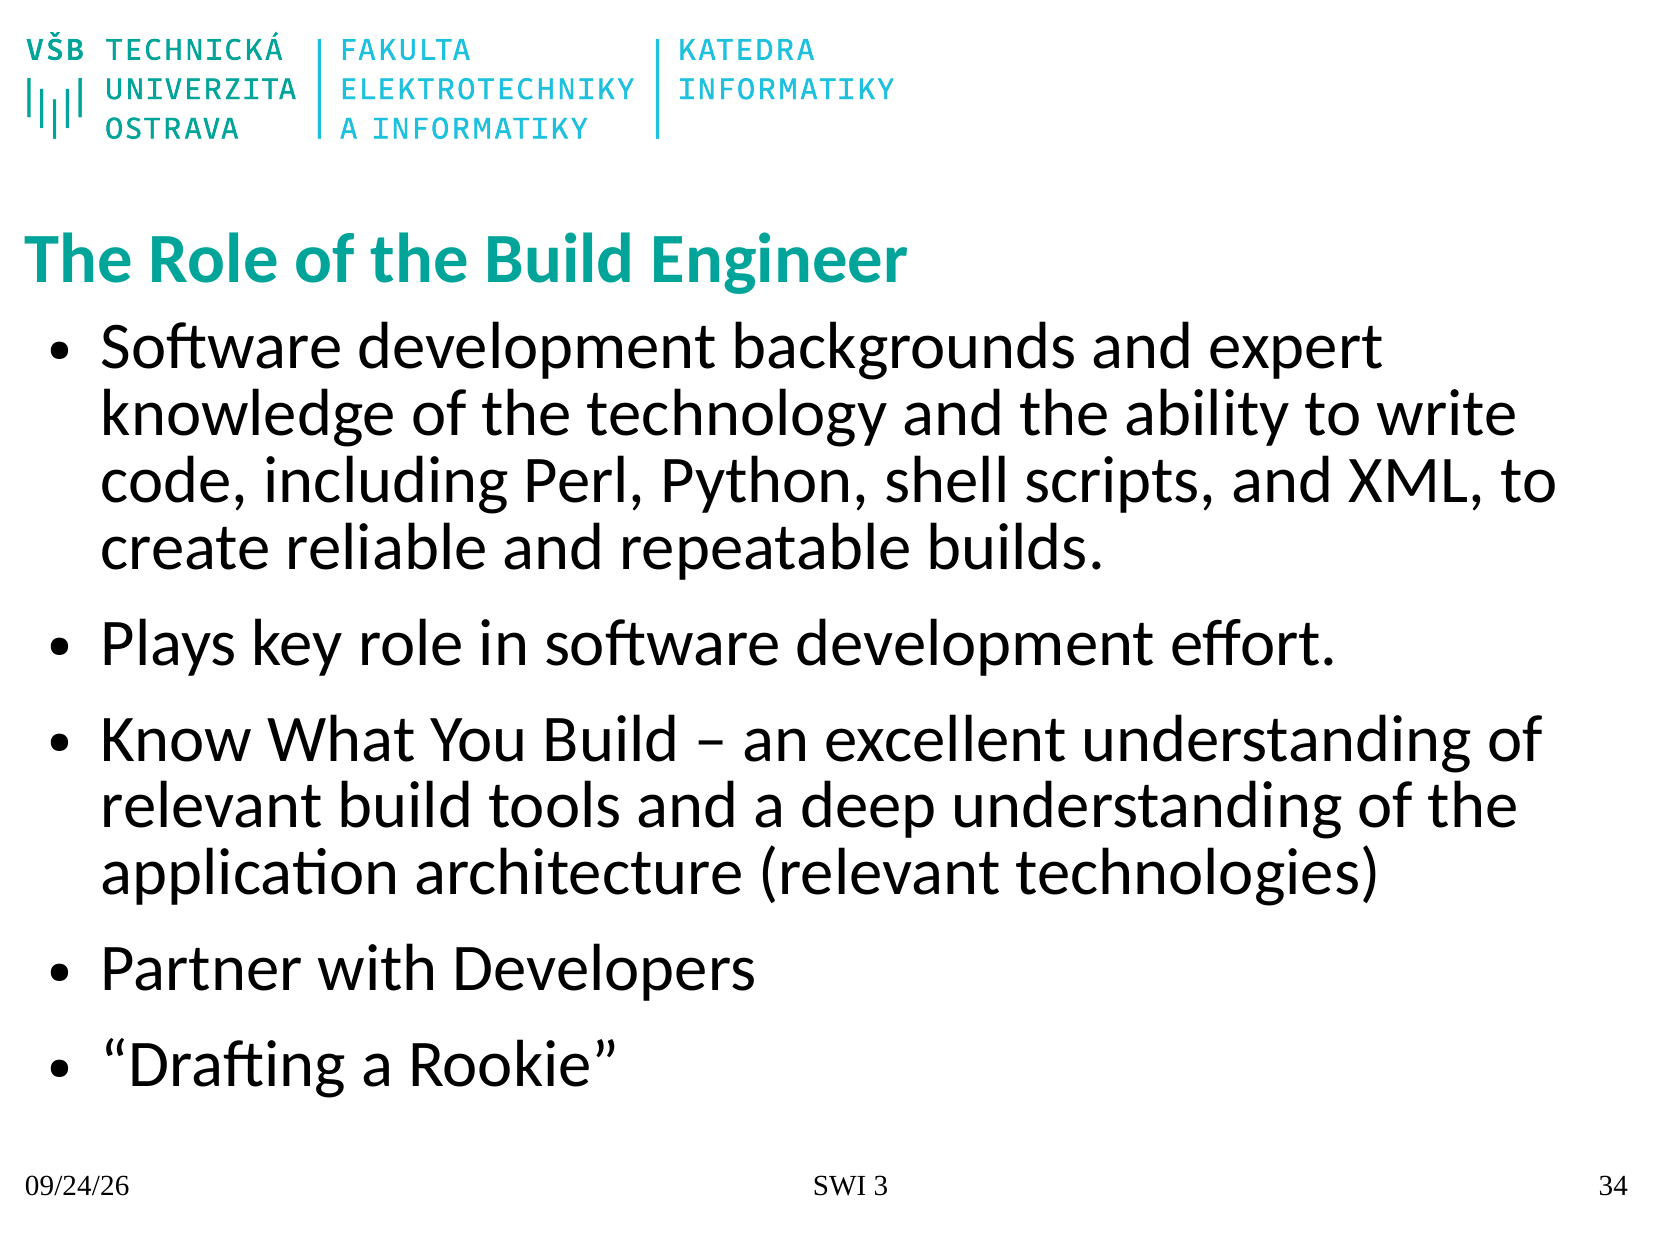

# The Role of the Build Engineer
Software development backgrounds and expert knowledge of the technology and the ability to write code, including Perl, Python, shell scripts, and XML, to create reliable and repeatable builds.
Plays key role in software development effort.
Know What You Build – an excellent understanding of relevant build tools and a deep understanding of the application architecture (relevant technologies)
Partner with Developers
“Drafting a Rookie”
SWI 3
34